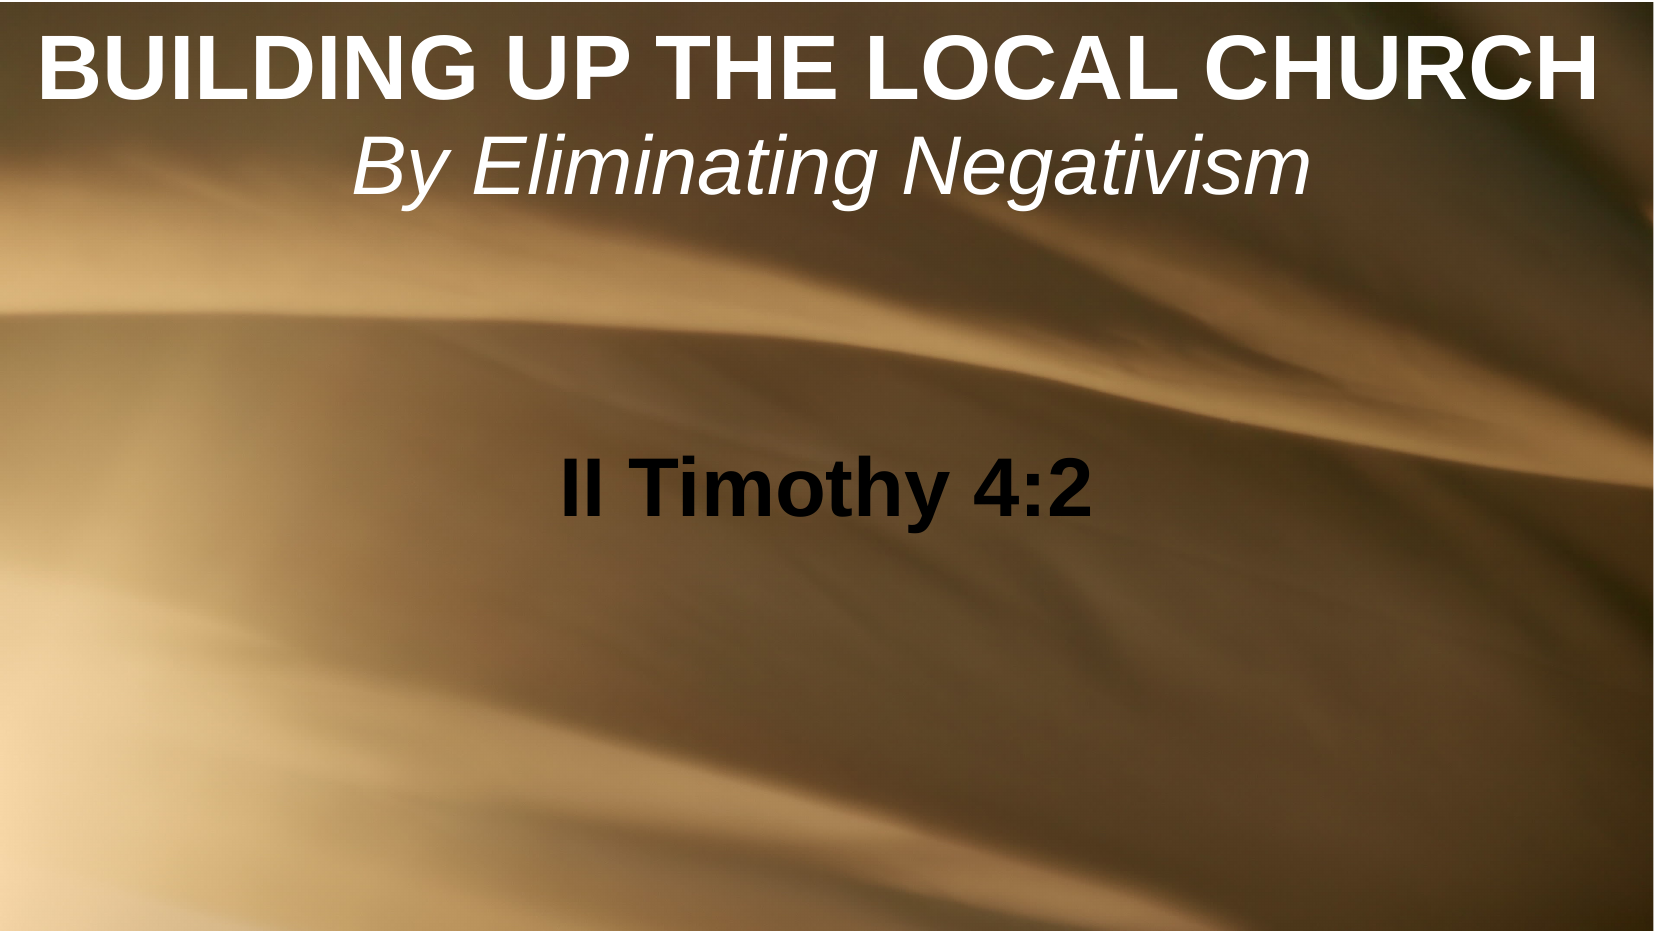

# BUILDING UP THE LOCAL CHURCH By Eliminating Negativism
II Timothy 4:2